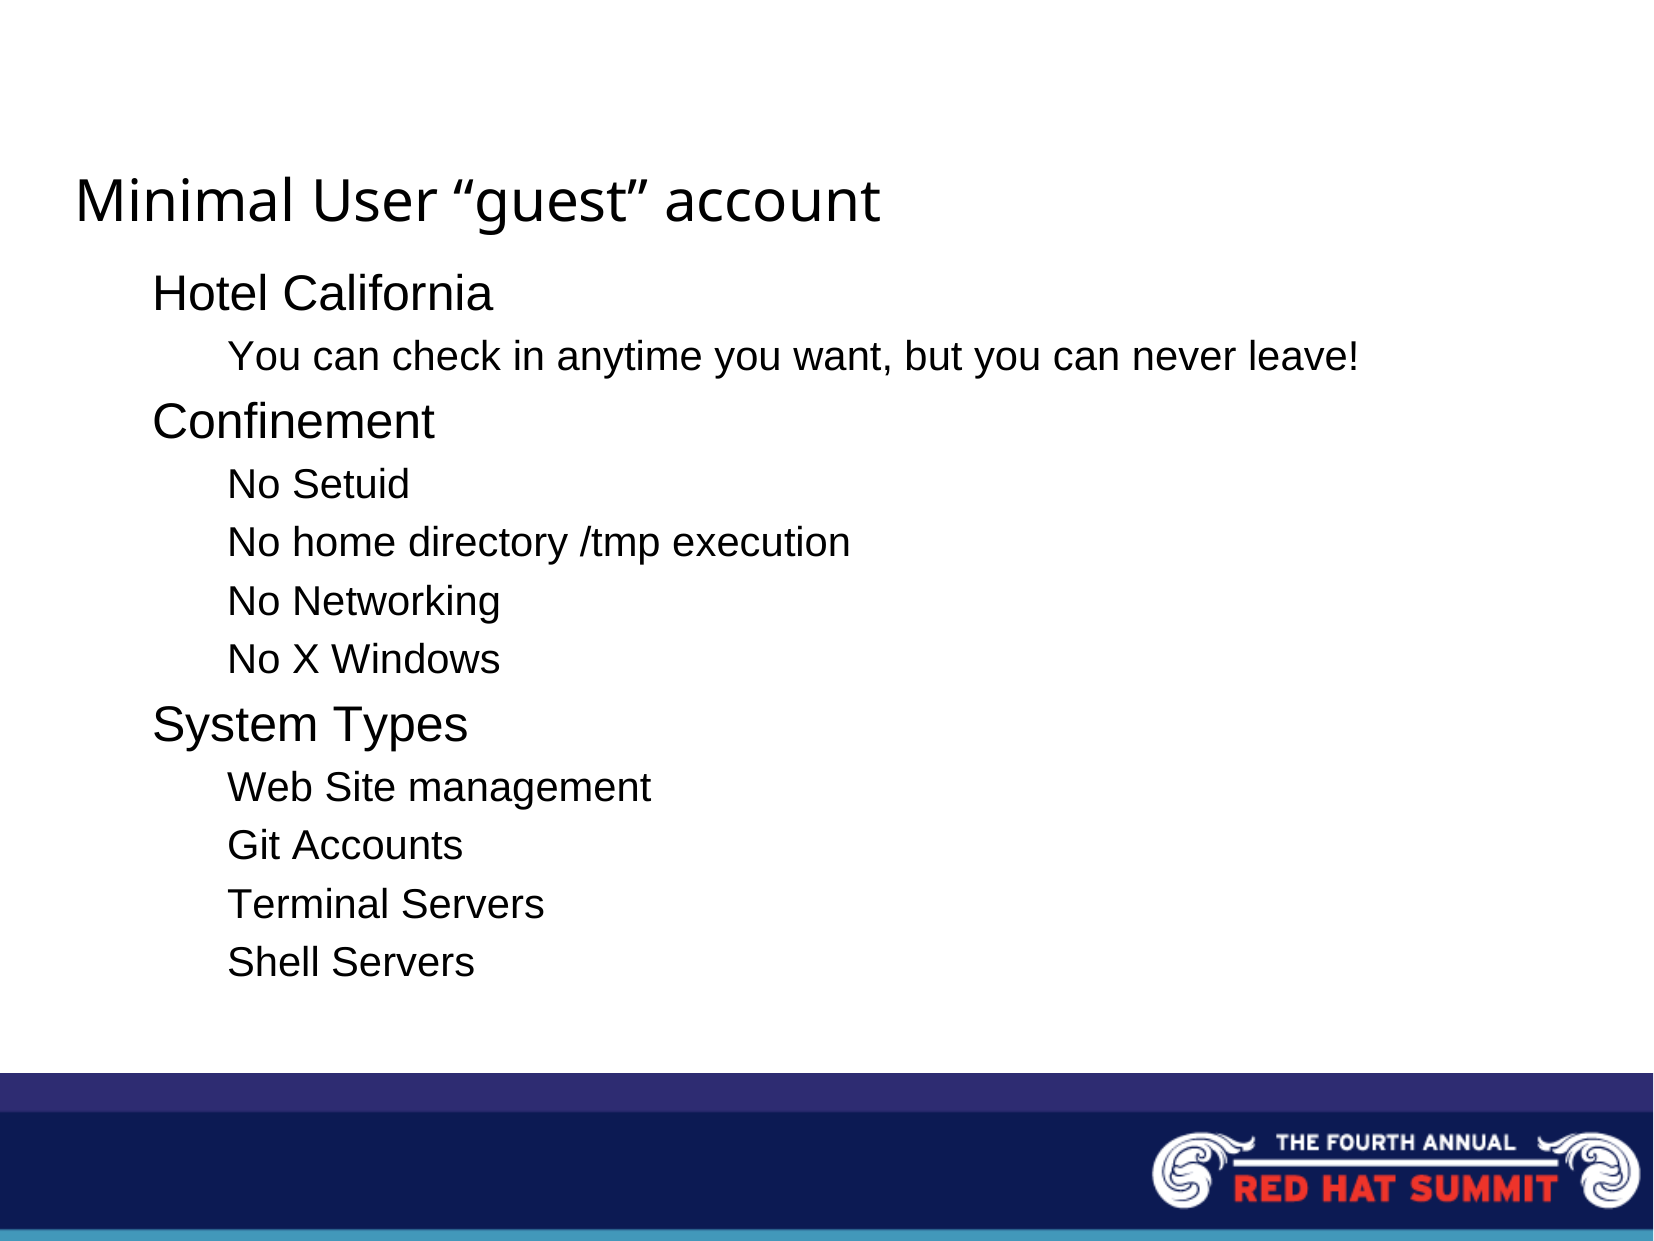

# Minimal User “guest” account
Hotel California
You can check in anytime you want, but you can never leave!
Confinement
No Setuid
No home directory /tmp execution
No Networking
No X Windows
System Types
Web Site management
Git Accounts
Terminal Servers
Shell Servers